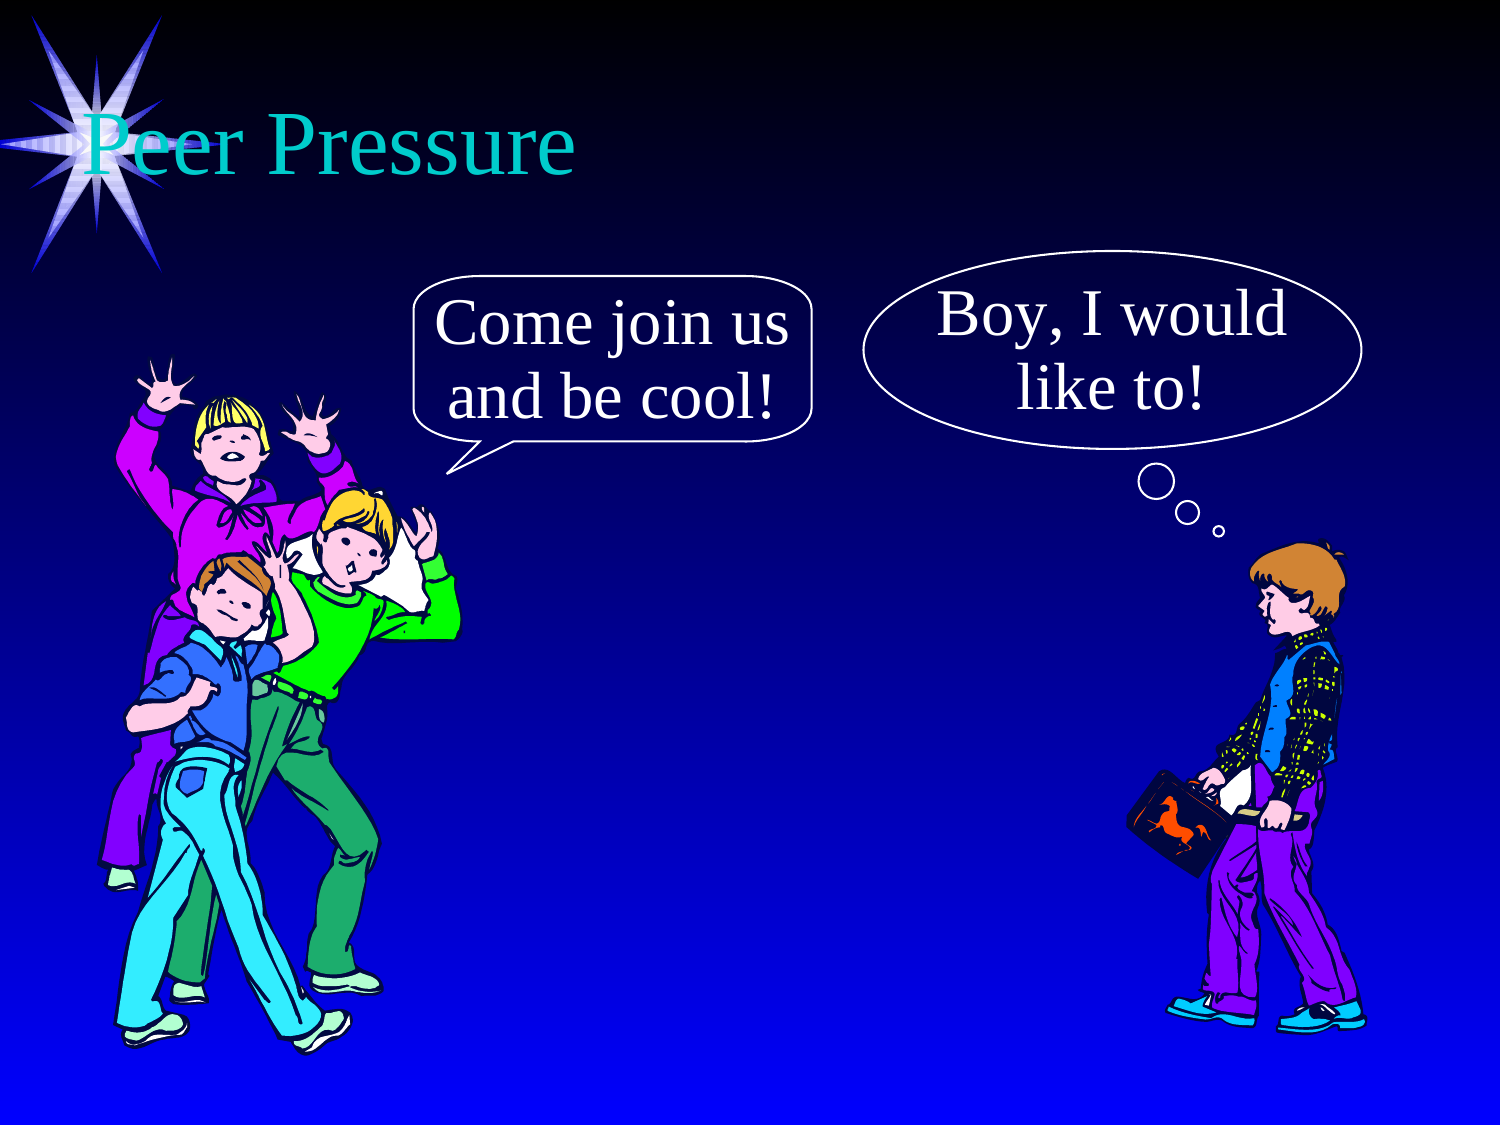

# Peer Pressure
Boy, I would
like to!
Come join us
and be cool!